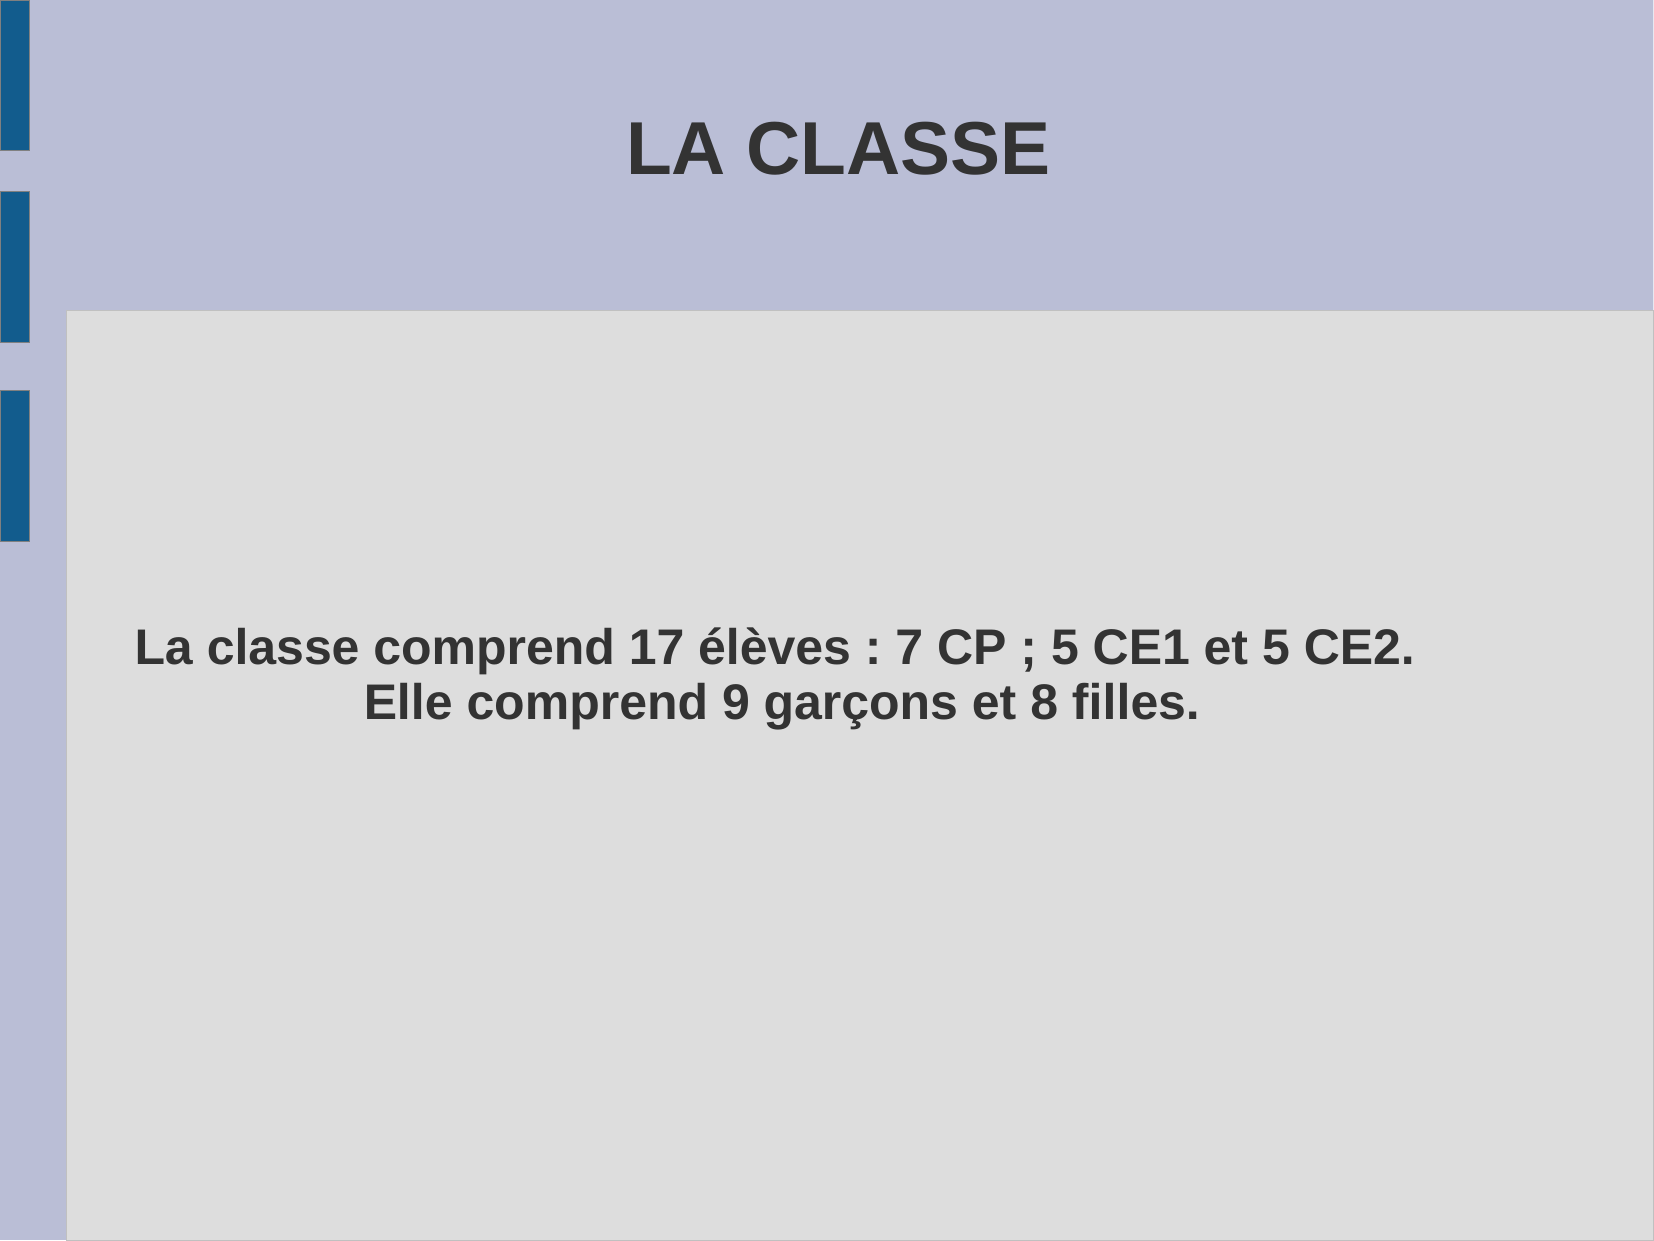

LA CLASSE
# La classe comprend 17 élèves : 7 CP ; 5 CE1 et 5 CE2. Elle comprend 9 garçons et 8 filles.